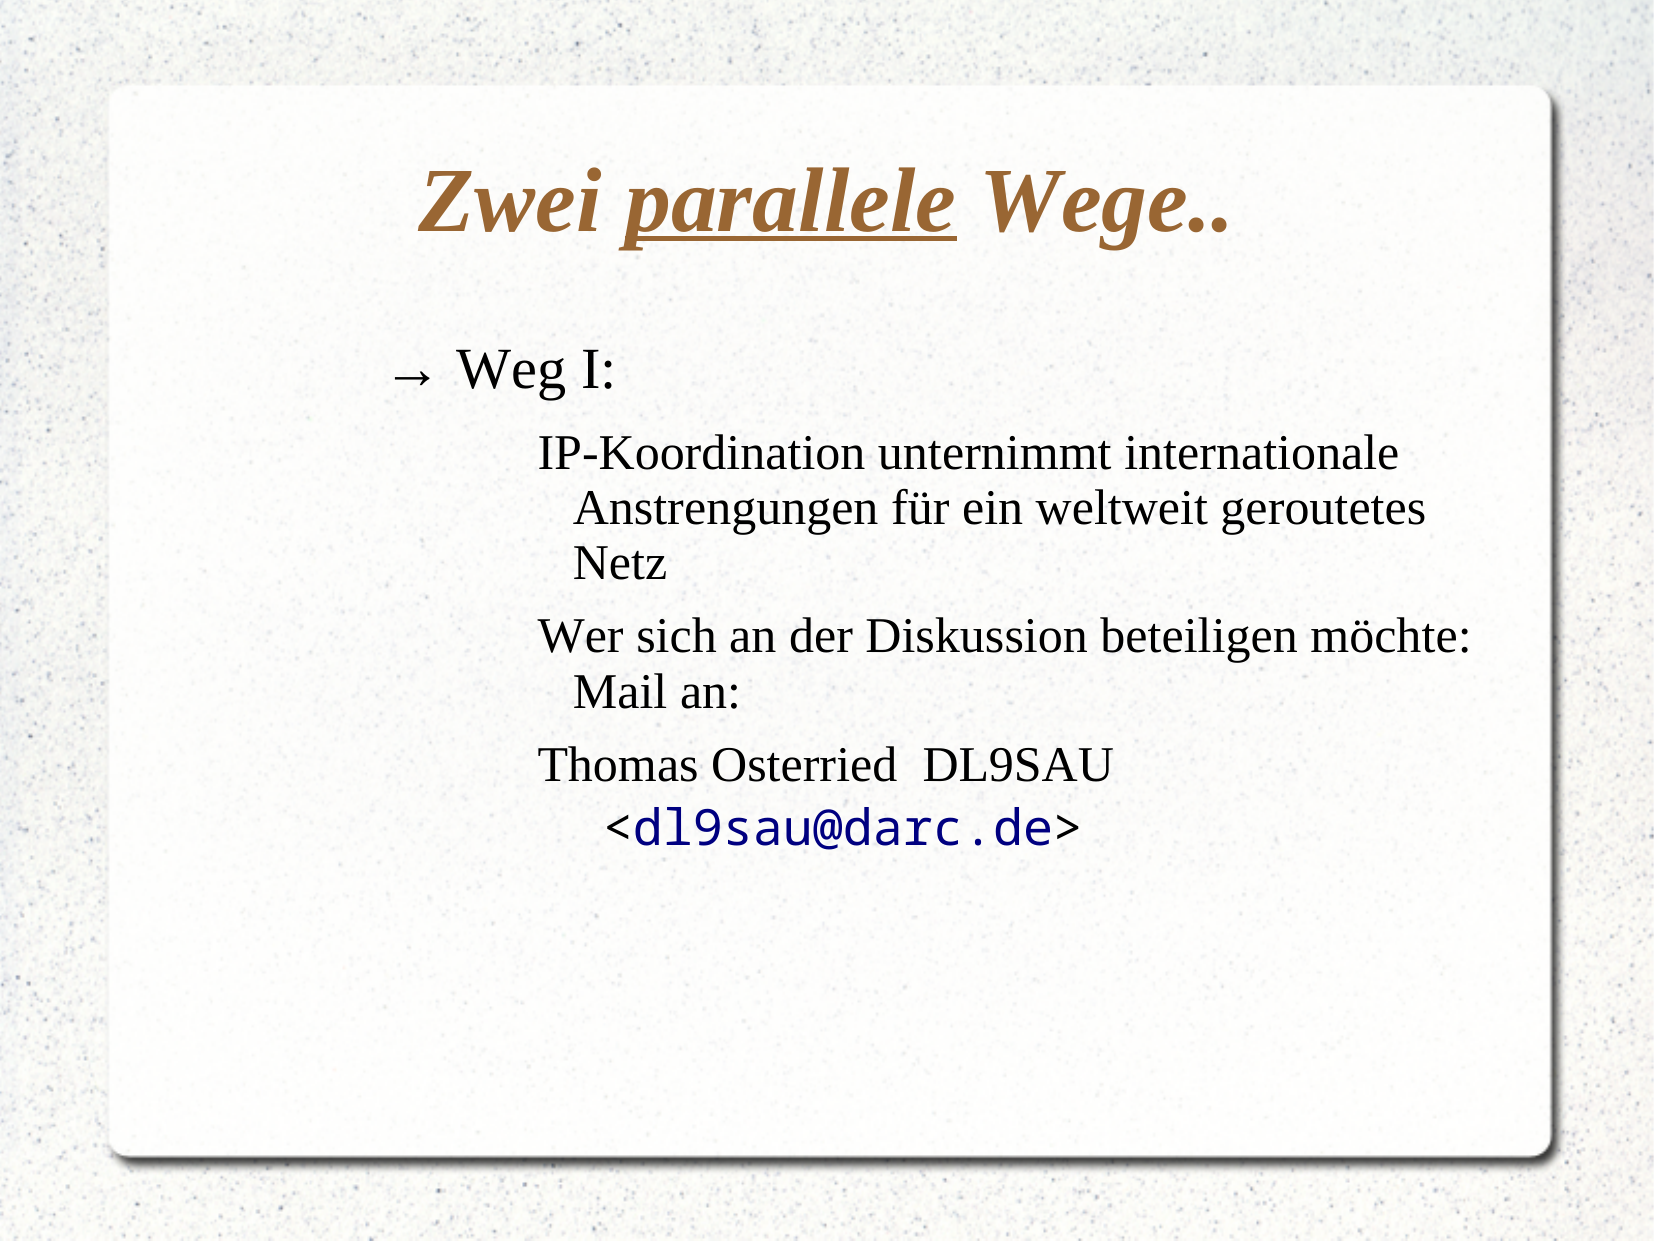

# Zwei parallele Wege..
→ Weg I:
IP-Koordination unternimmt internationale Anstrengungen für ein weltweit geroutetes Netz
Wer sich an der Diskussion beteiligen möchte: Mail an:
Thomas Osterried DL9SAU
 <dl9sau@darc.de>